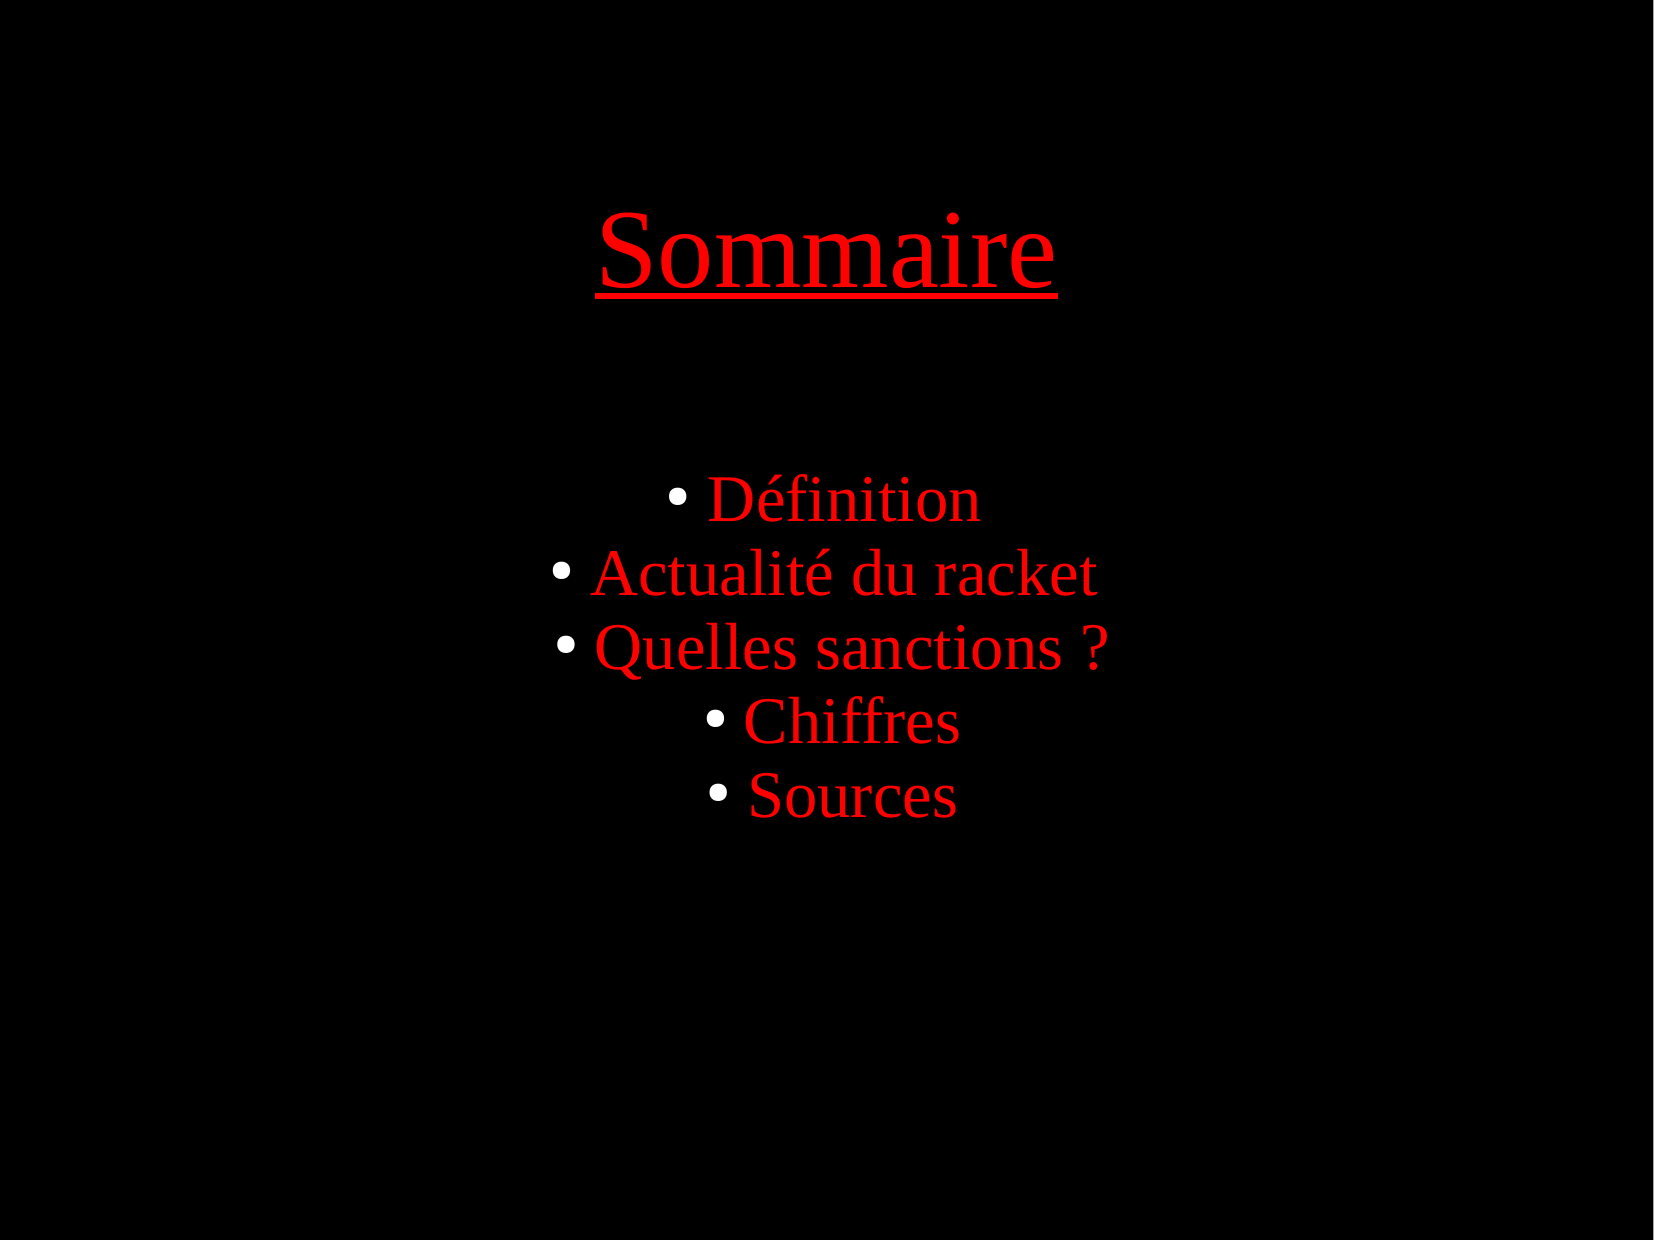

# Sommaire
 Définition
 Actualité du racket
 Quelles sanctions ?
 Chiffres
 Sources